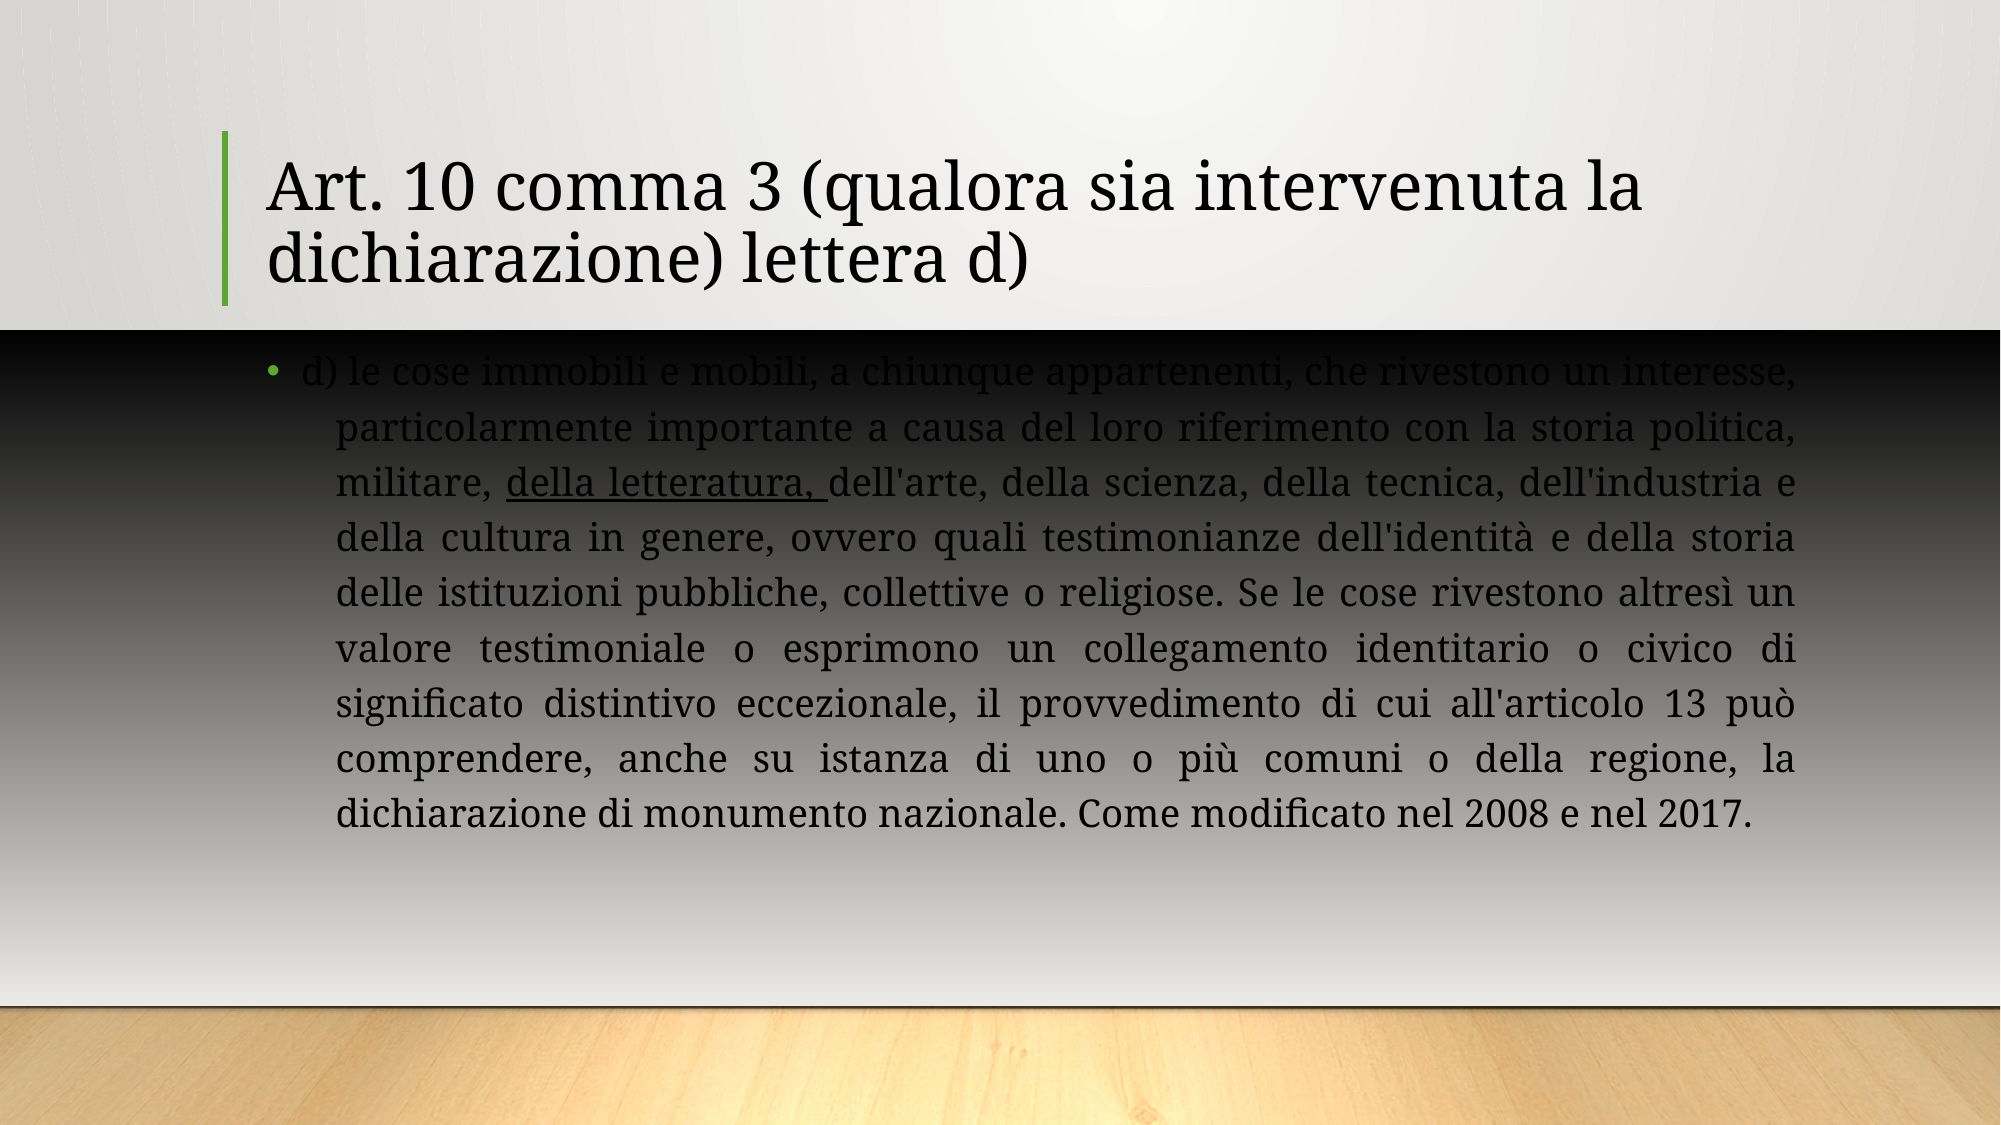

# Art. 10 comma 3 (qualora sia intervenuta la dichiarazione) lettera d)
d) le cose immobili e mobili, a chiunque appartenenti, che rivestono un interesse, particolarmente importante a causa del loro riferimento con la storia politica, militare, della letteratura, dell'arte, della scienza, della tecnica, dell'industria e della cultura in genere, ovvero quali testimonianze dell'identità e della storia delle istituzioni pubbliche, collettive o religiose. Se le cose rivestono altresì un valore testimoniale o esprimono un collegamento identitario o civico di significato distintivo eccezionale, il provvedimento di cui all'articolo 13 può comprendere, anche su istanza di uno o più comuni o della regione, la dichiarazione di monumento nazionale. Come modificato nel 2008 e nel 2017.